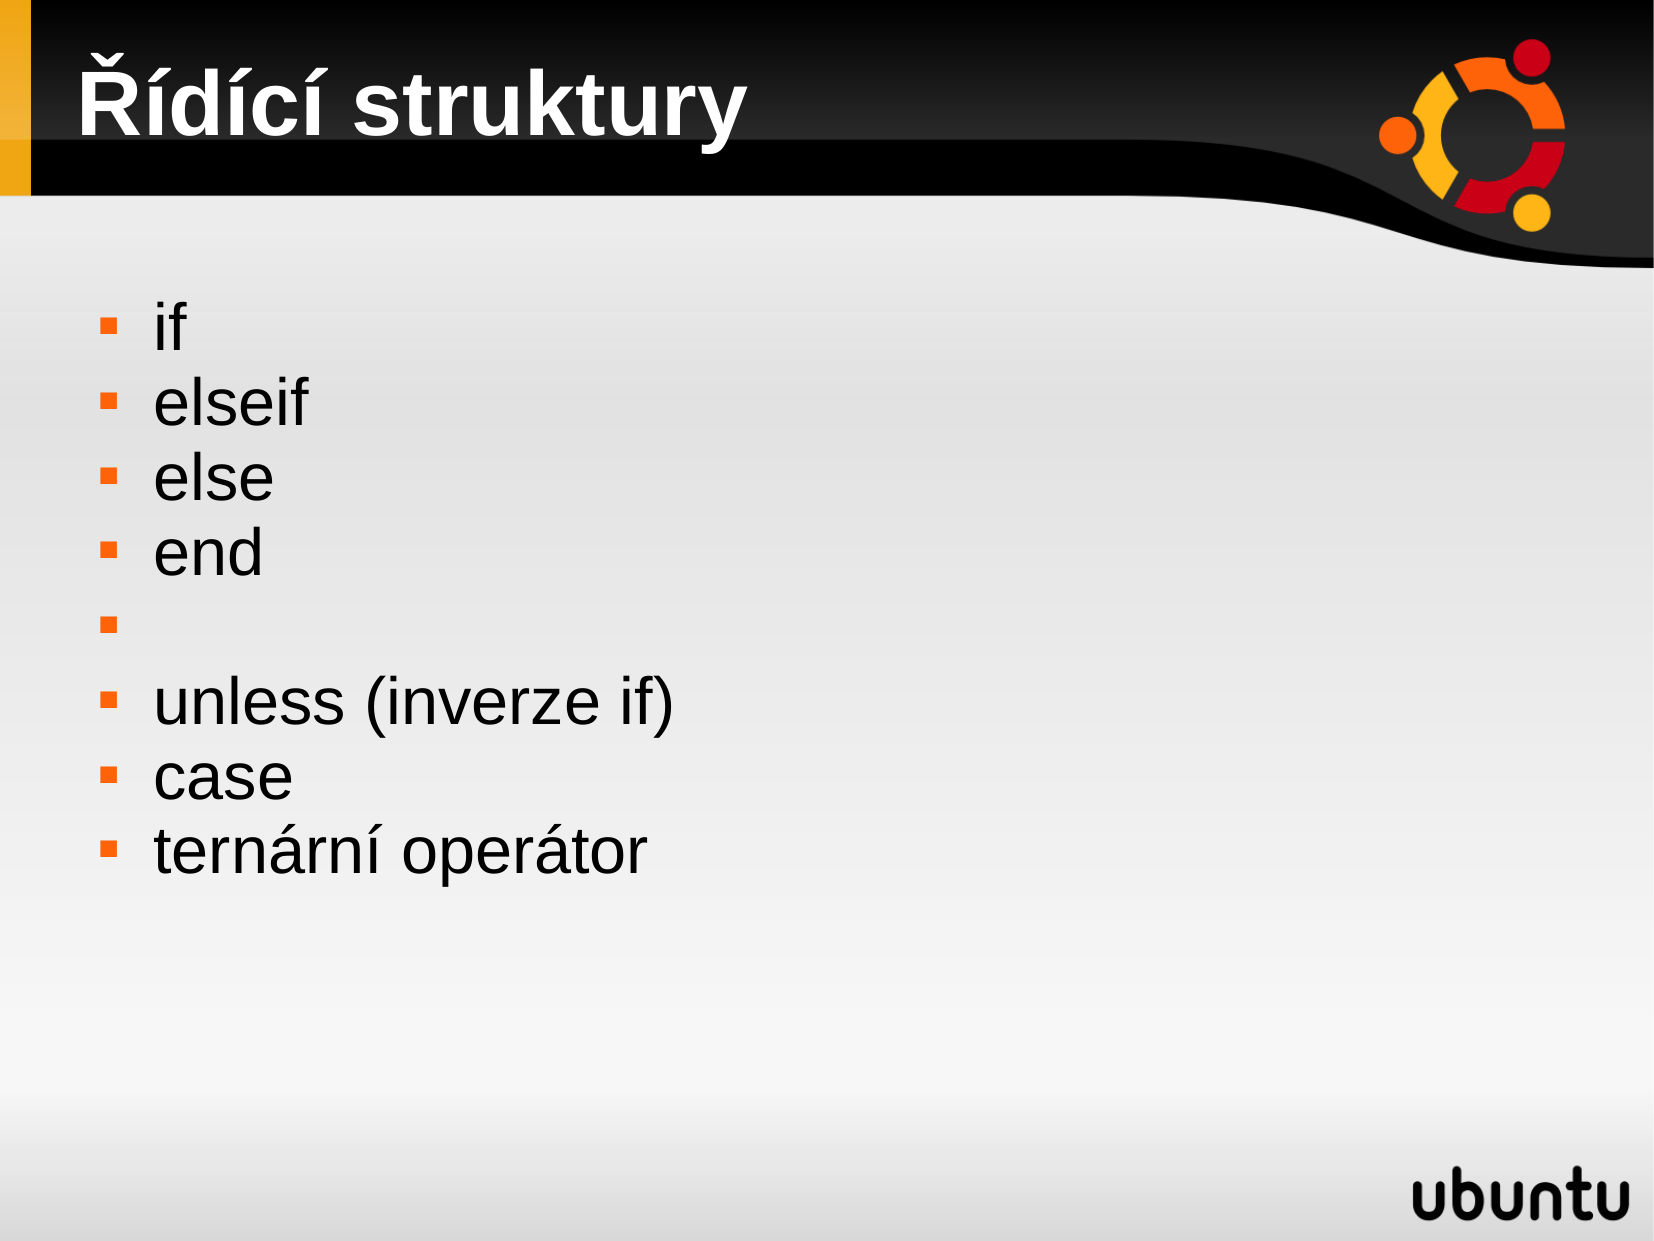

# Řídící struktury
if
elseif
else
end
unless (inverze if)
case
ternární operátor